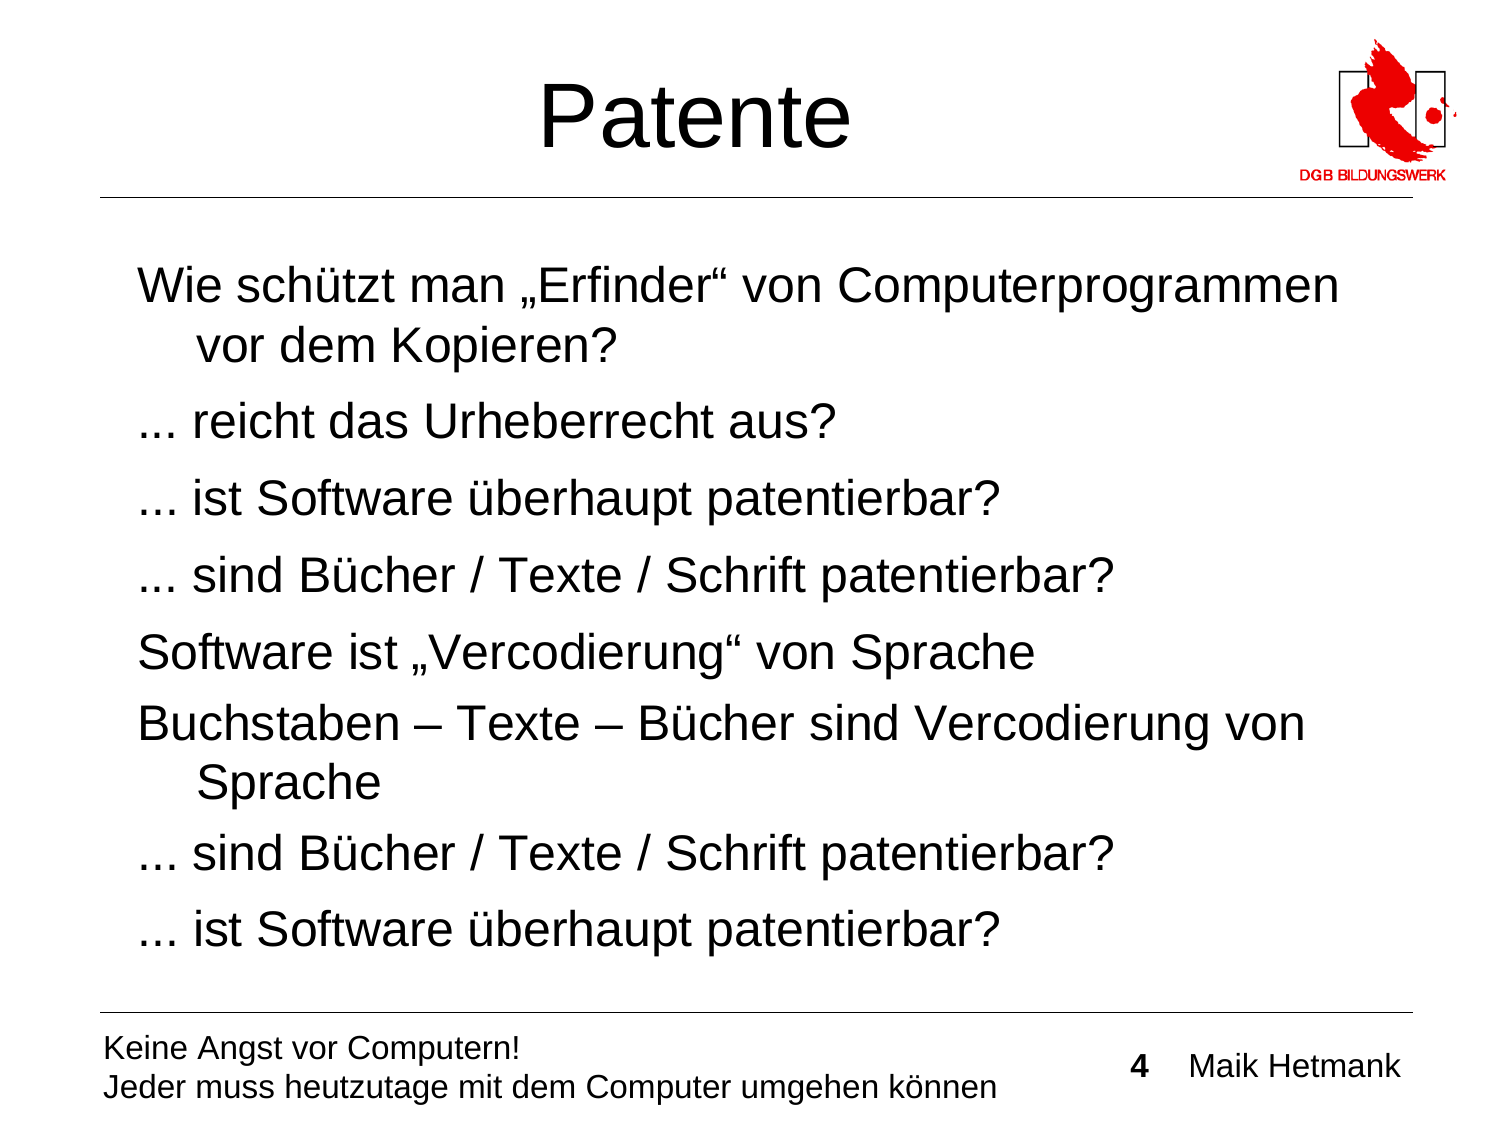

# Patente
Wie schützt man „Erfinder“ von Computerprogrammen vor dem Kopieren?
... reicht das Urheberrecht aus?
... ist Software überhaupt patentierbar?
... sind Bücher / Texte / Schrift patentierbar?
Software ist „Vercodierung“ von Sprache
Buchstaben – Texte – Bücher sind Vercodierung von Sprache
... sind Bücher / Texte / Schrift patentierbar?
... ist Software überhaupt patentierbar?